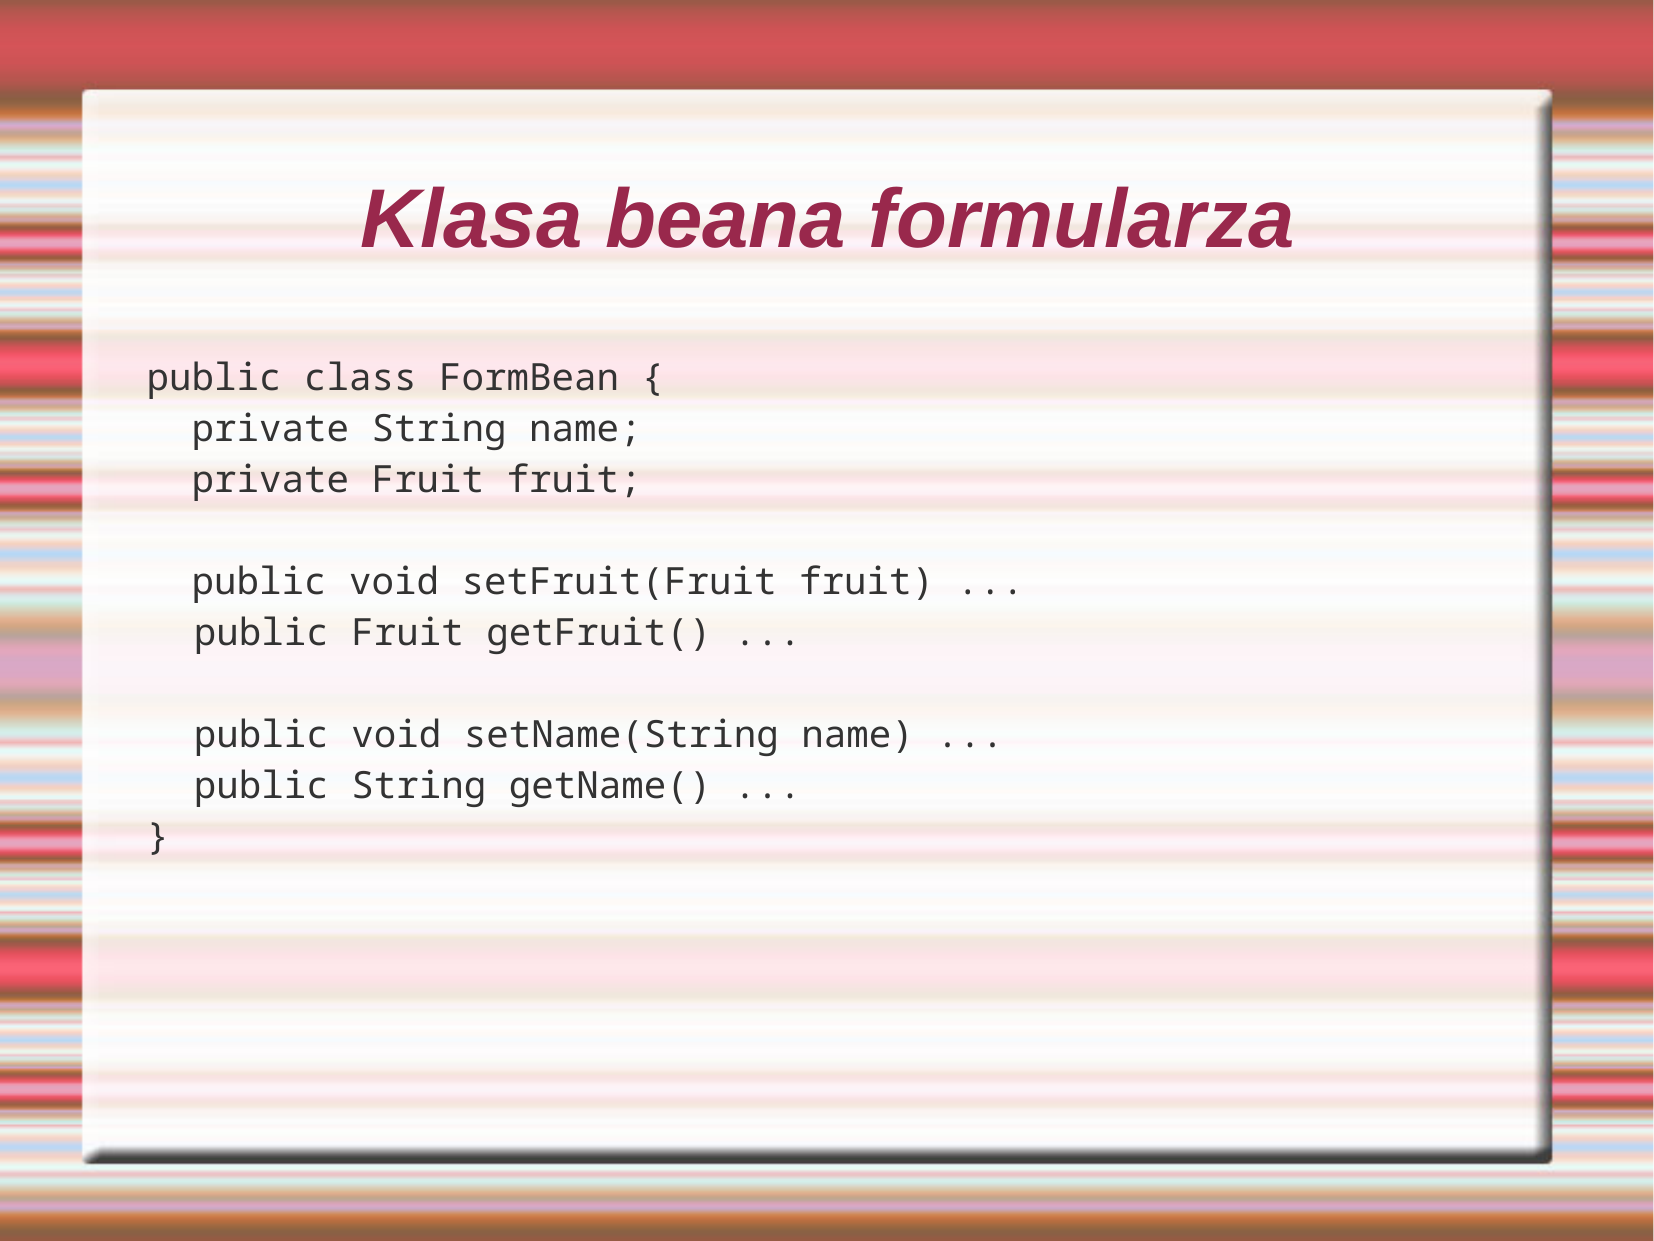

# Klasa beana formularza
public class FormBean {
 private String name;
 private Fruit fruit;
 public void setFruit(Fruit fruit) ...
public Fruit getFruit() ...
public void setName(String name) ...
public String getName() ...
}